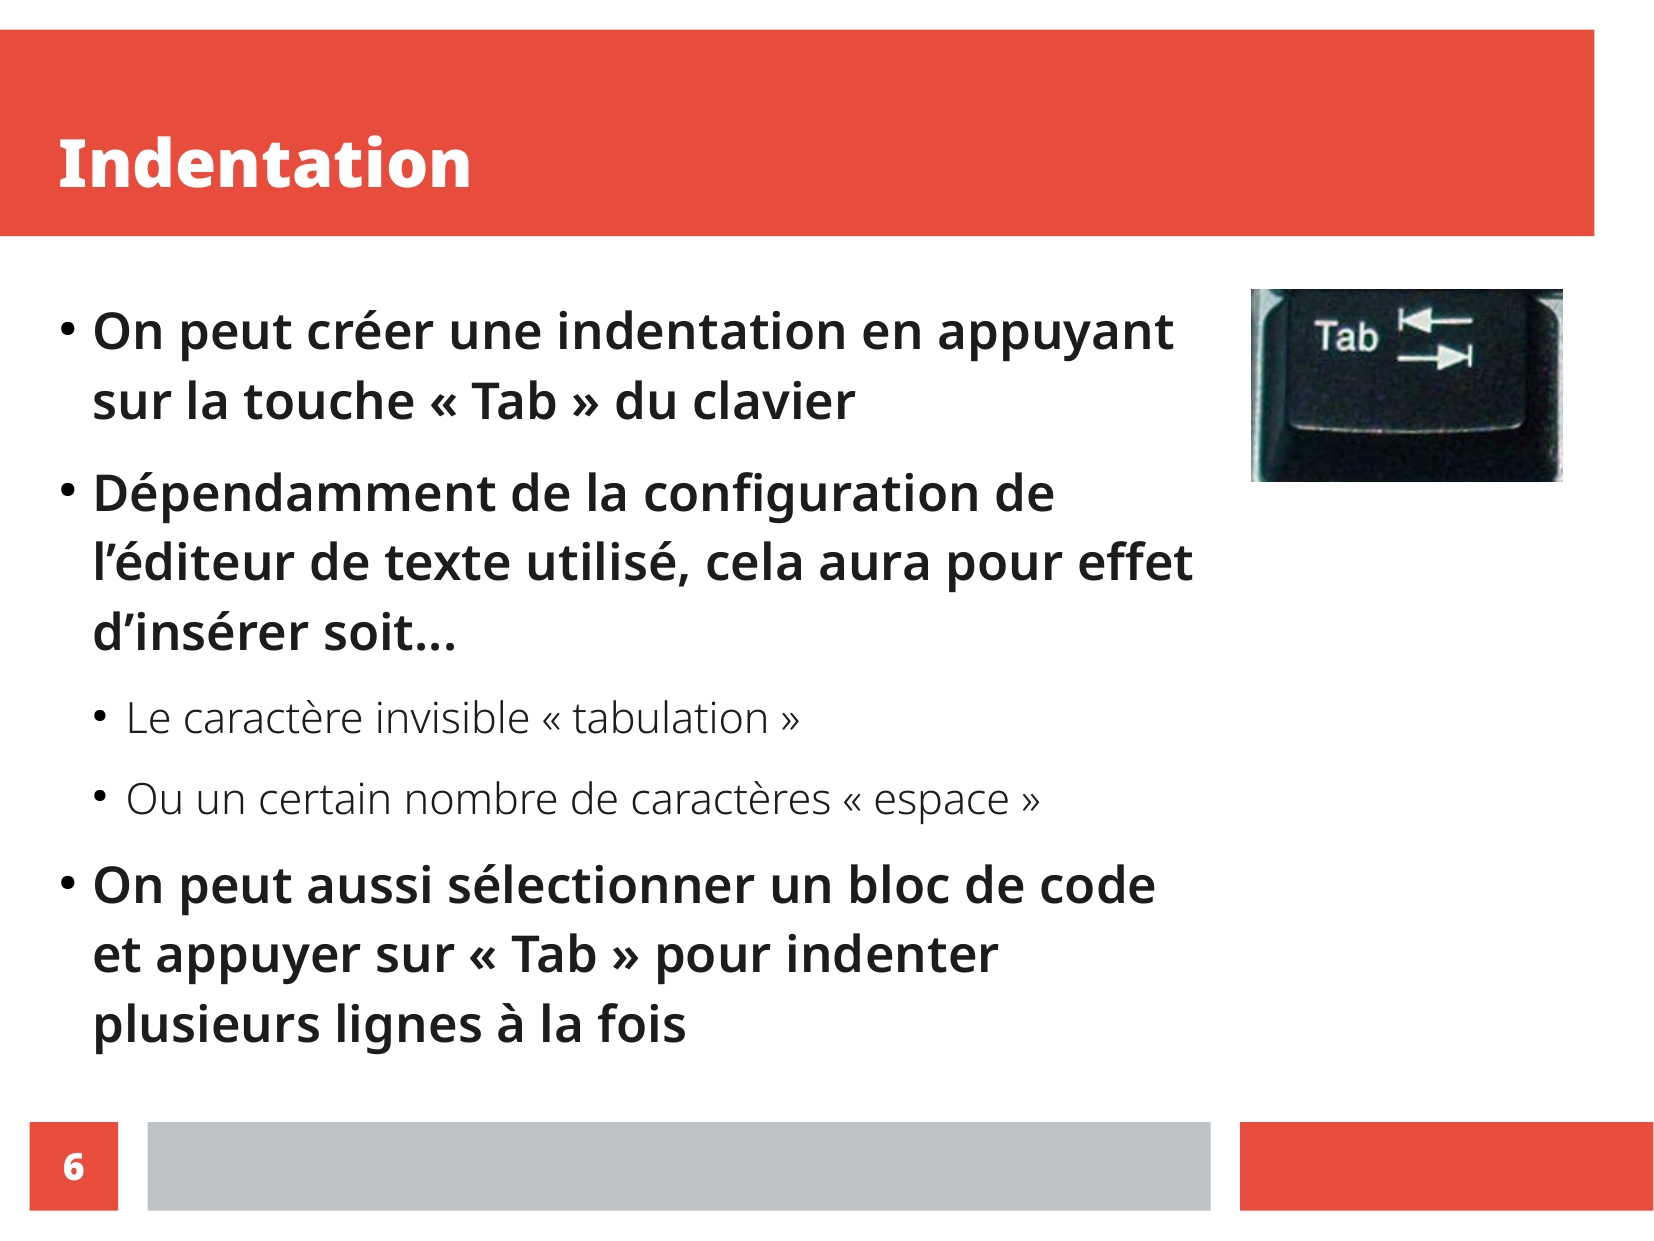

# Indentation
On peut créer une indentation en appuyant sur la touche « Tab » du clavier
Dépendamment de la configuration de l’éditeur de texte utilisé, cela aura pour effet d’insérer soit...
Le caractère invisible « tabulation »
Ou un certain nombre de caractères « espace »
On peut aussi sélectionner un bloc de code et appuyer sur « Tab » pour indenter plusieurs lignes à la fois
6